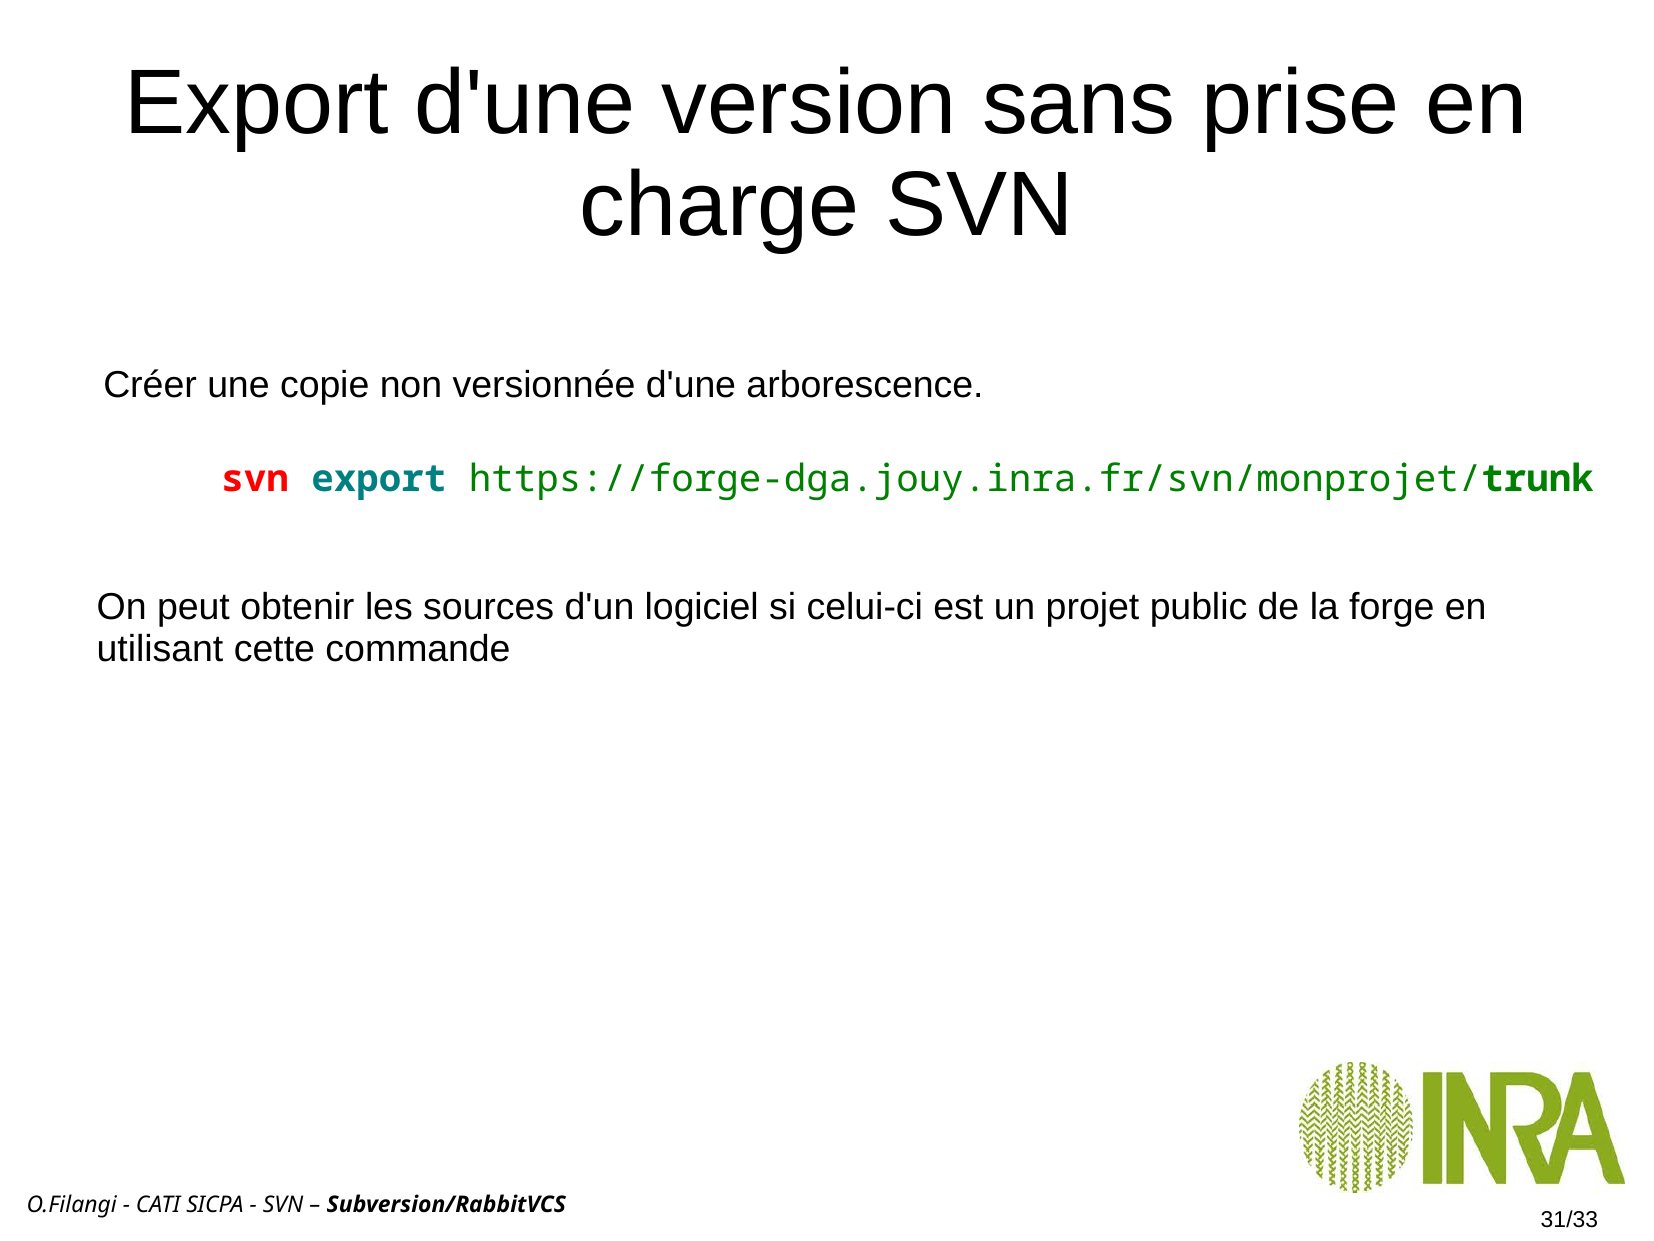

# Export d'une version sans prise en charge SVN
Créer une copie non versionnée d'une arborescence.
svn export https://forge-dga.jouy.inra.fr/svn/monprojet/trunk
On peut obtenir les sources d'un logiciel si celui-ci est un projet public de la forge en utilisant cette commande
 O.Filangi - CATI SICPA - SVN – Subversion/RabbitVCS